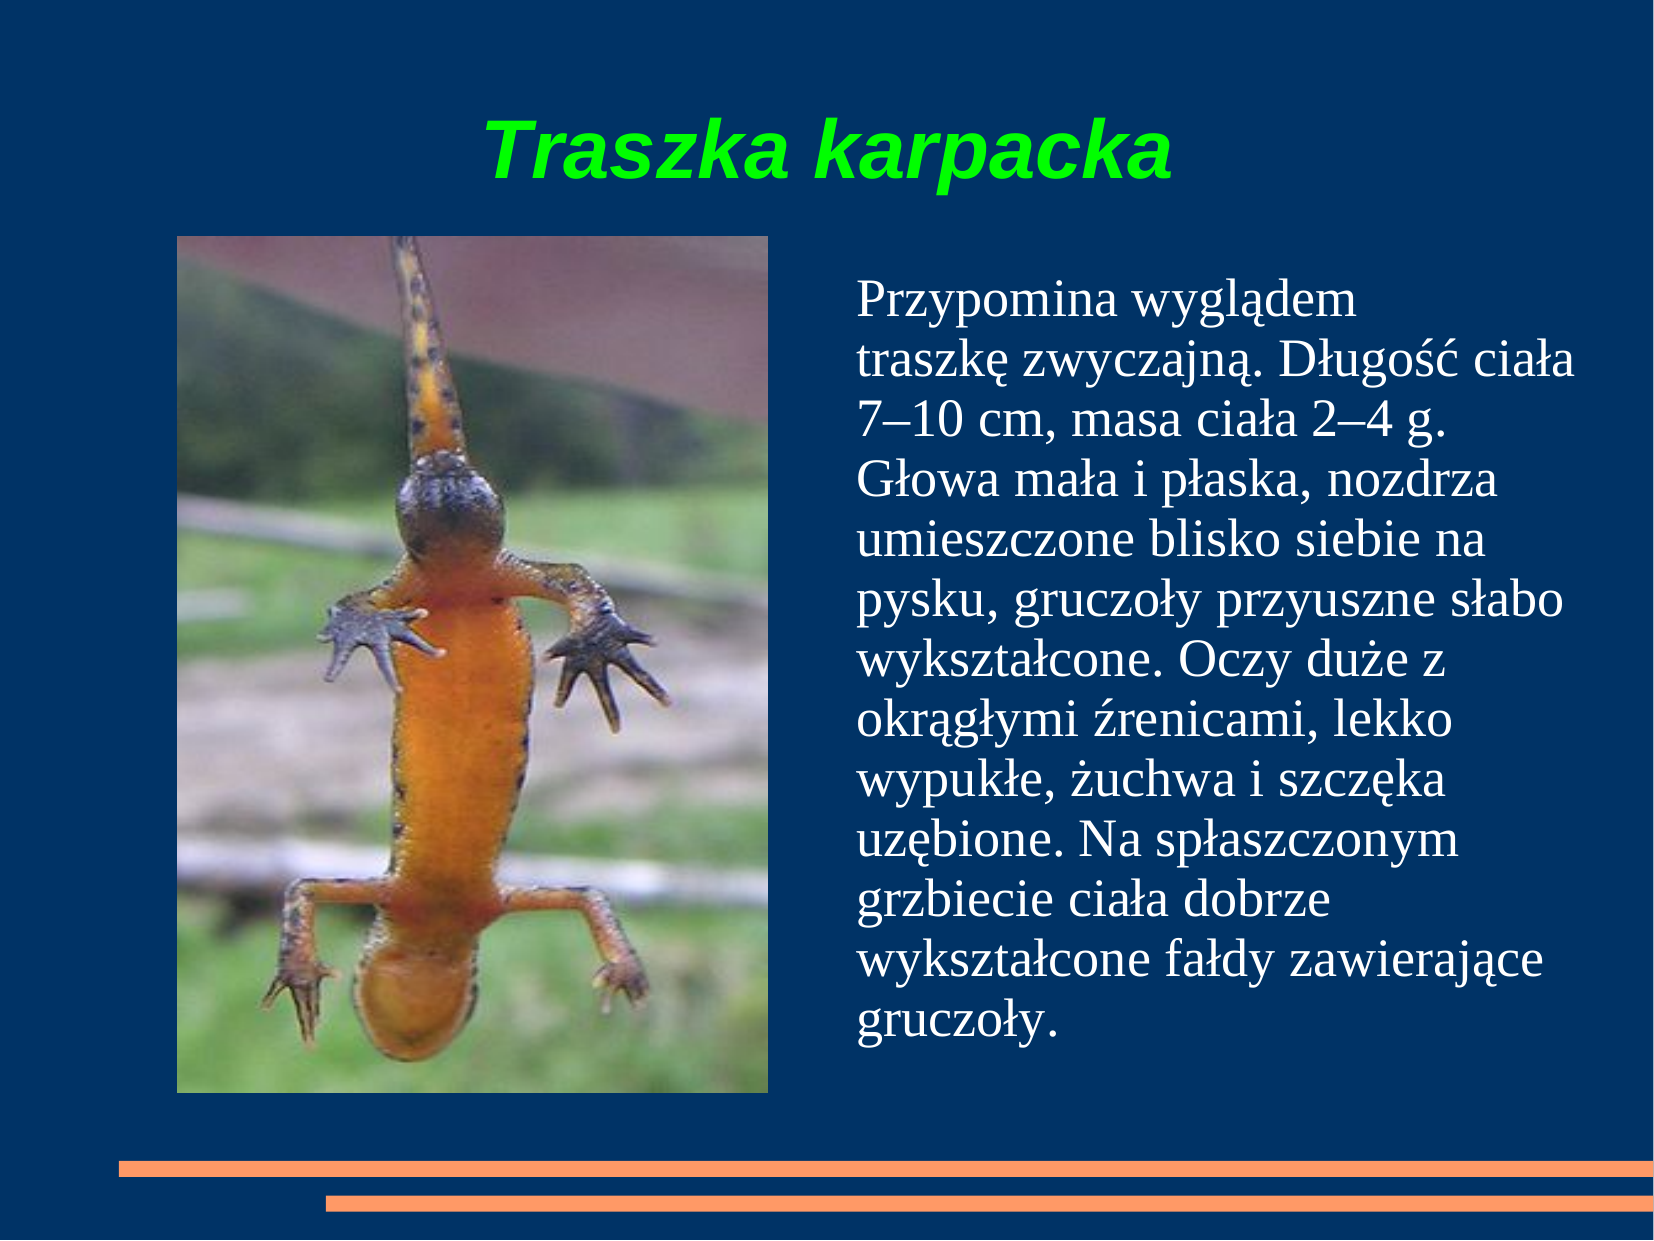

# Traszka karpacka
Przypomina wyglądem traszkę zwyczajną. Długość ciała 7–10 cm, masa ciała 2–4 g. Głowa mała i płaska, nozdrza umieszczone blisko siebie na pysku, gruczoły przyuszne słabo wykształcone. Oczy duże z okrągłymi źrenicami, lekko wypukłe, żuchwa i szczęka uzębione. Na spłaszczonym grzbiecie ciała dobrze wykształcone fałdy zawierające gruczoły.